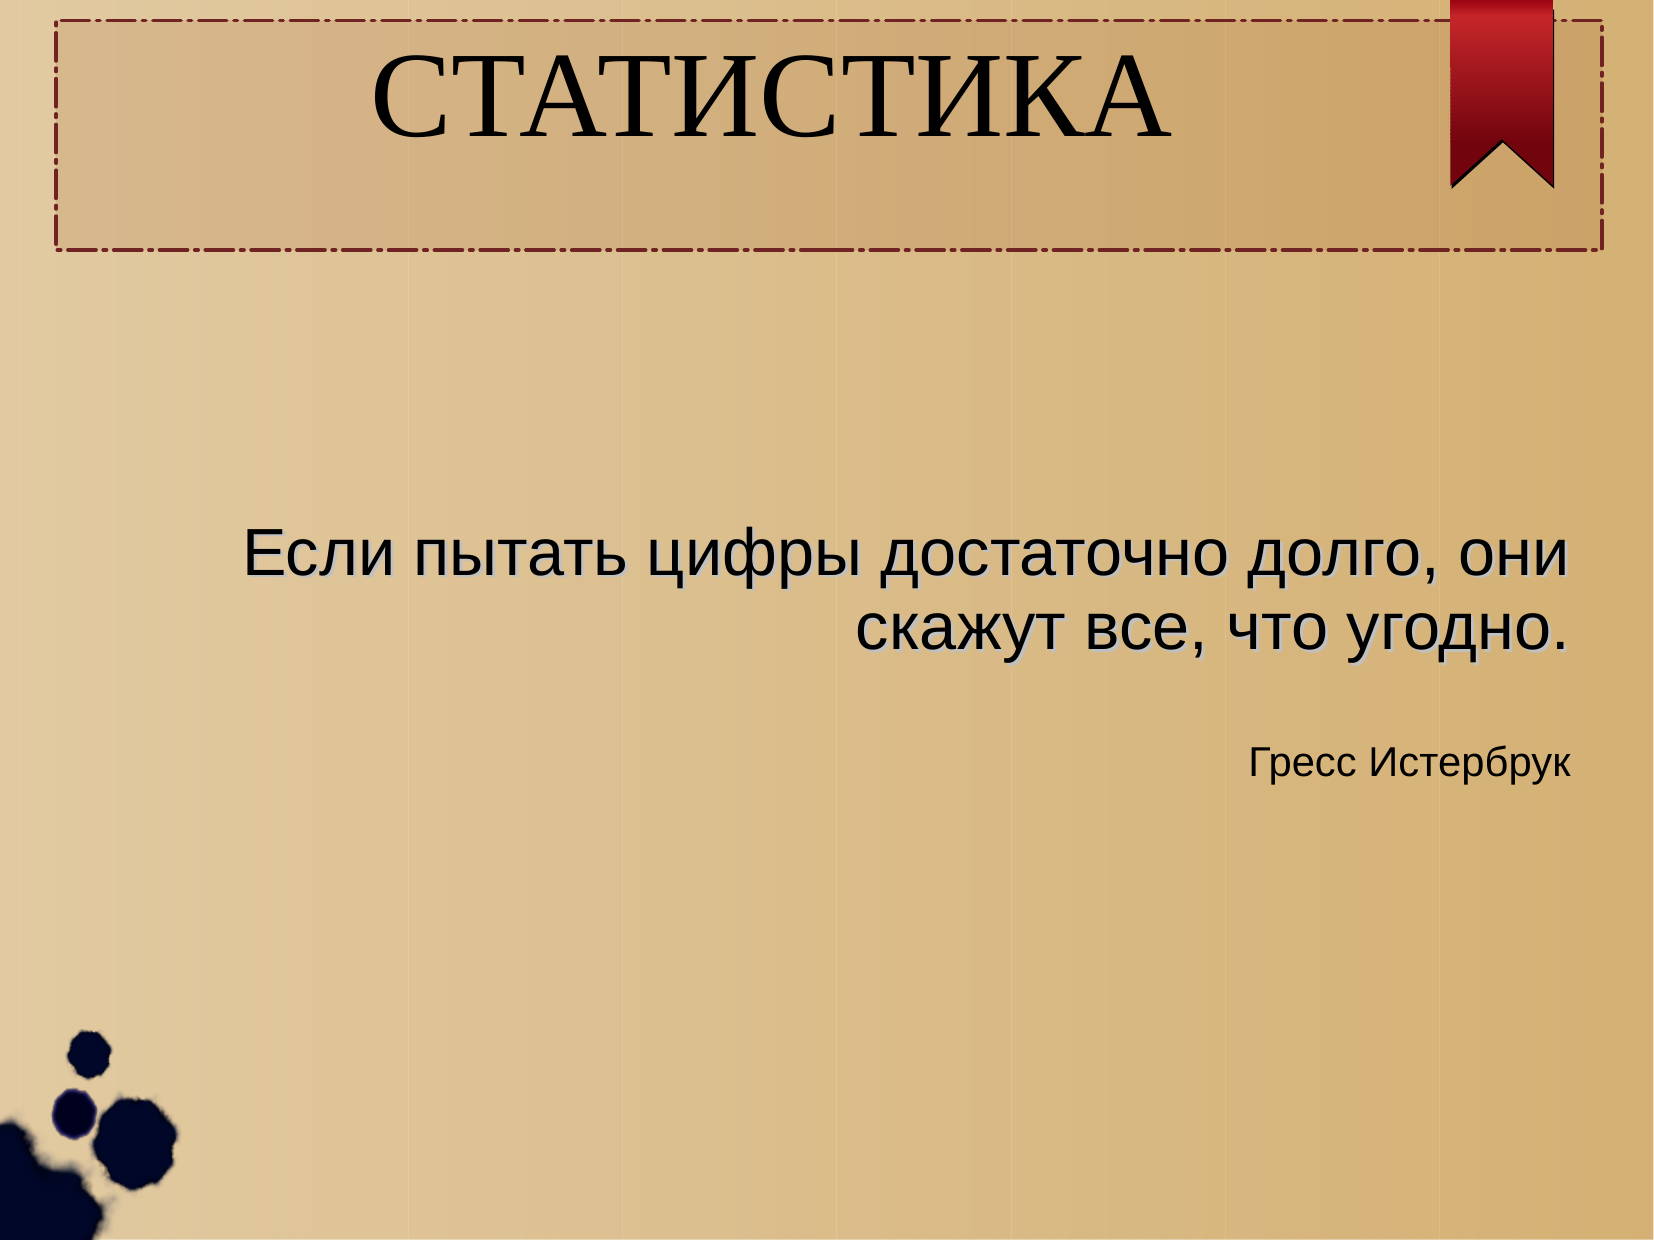

# СТАТИСТИКА
 Если пытать цифры достаточно долго, они скажут все, что угодно.
Гресс Истербрук